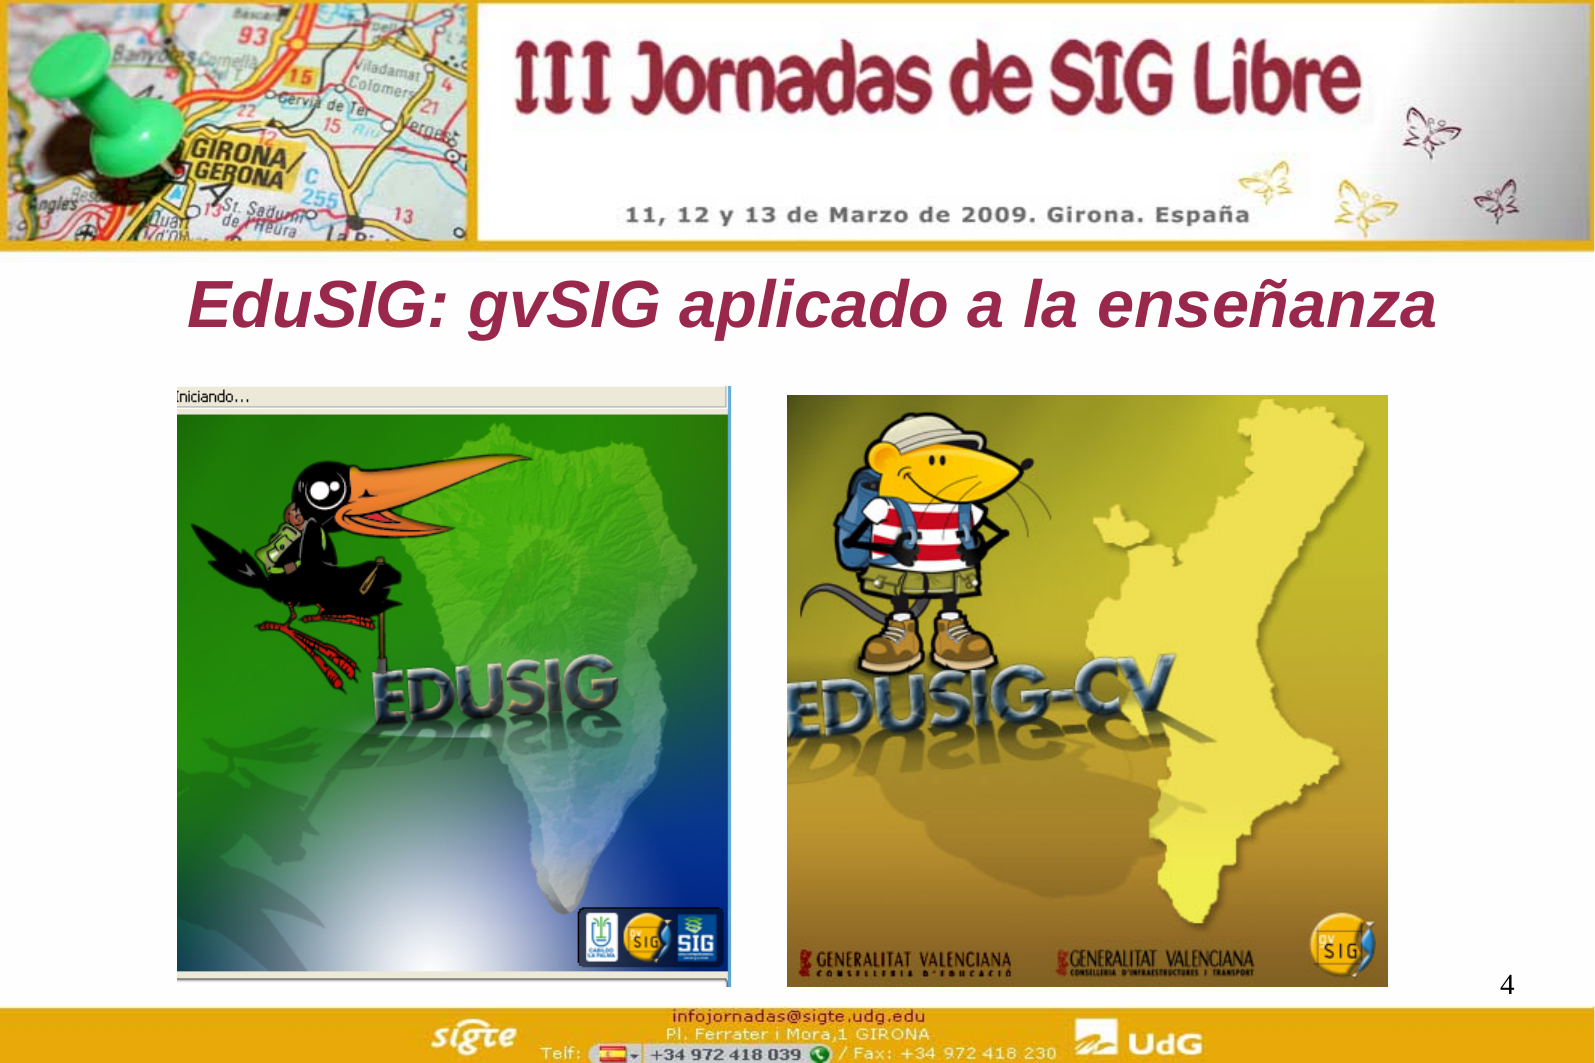

EduSIG: gvSIG aplicado a la enseñanza
4